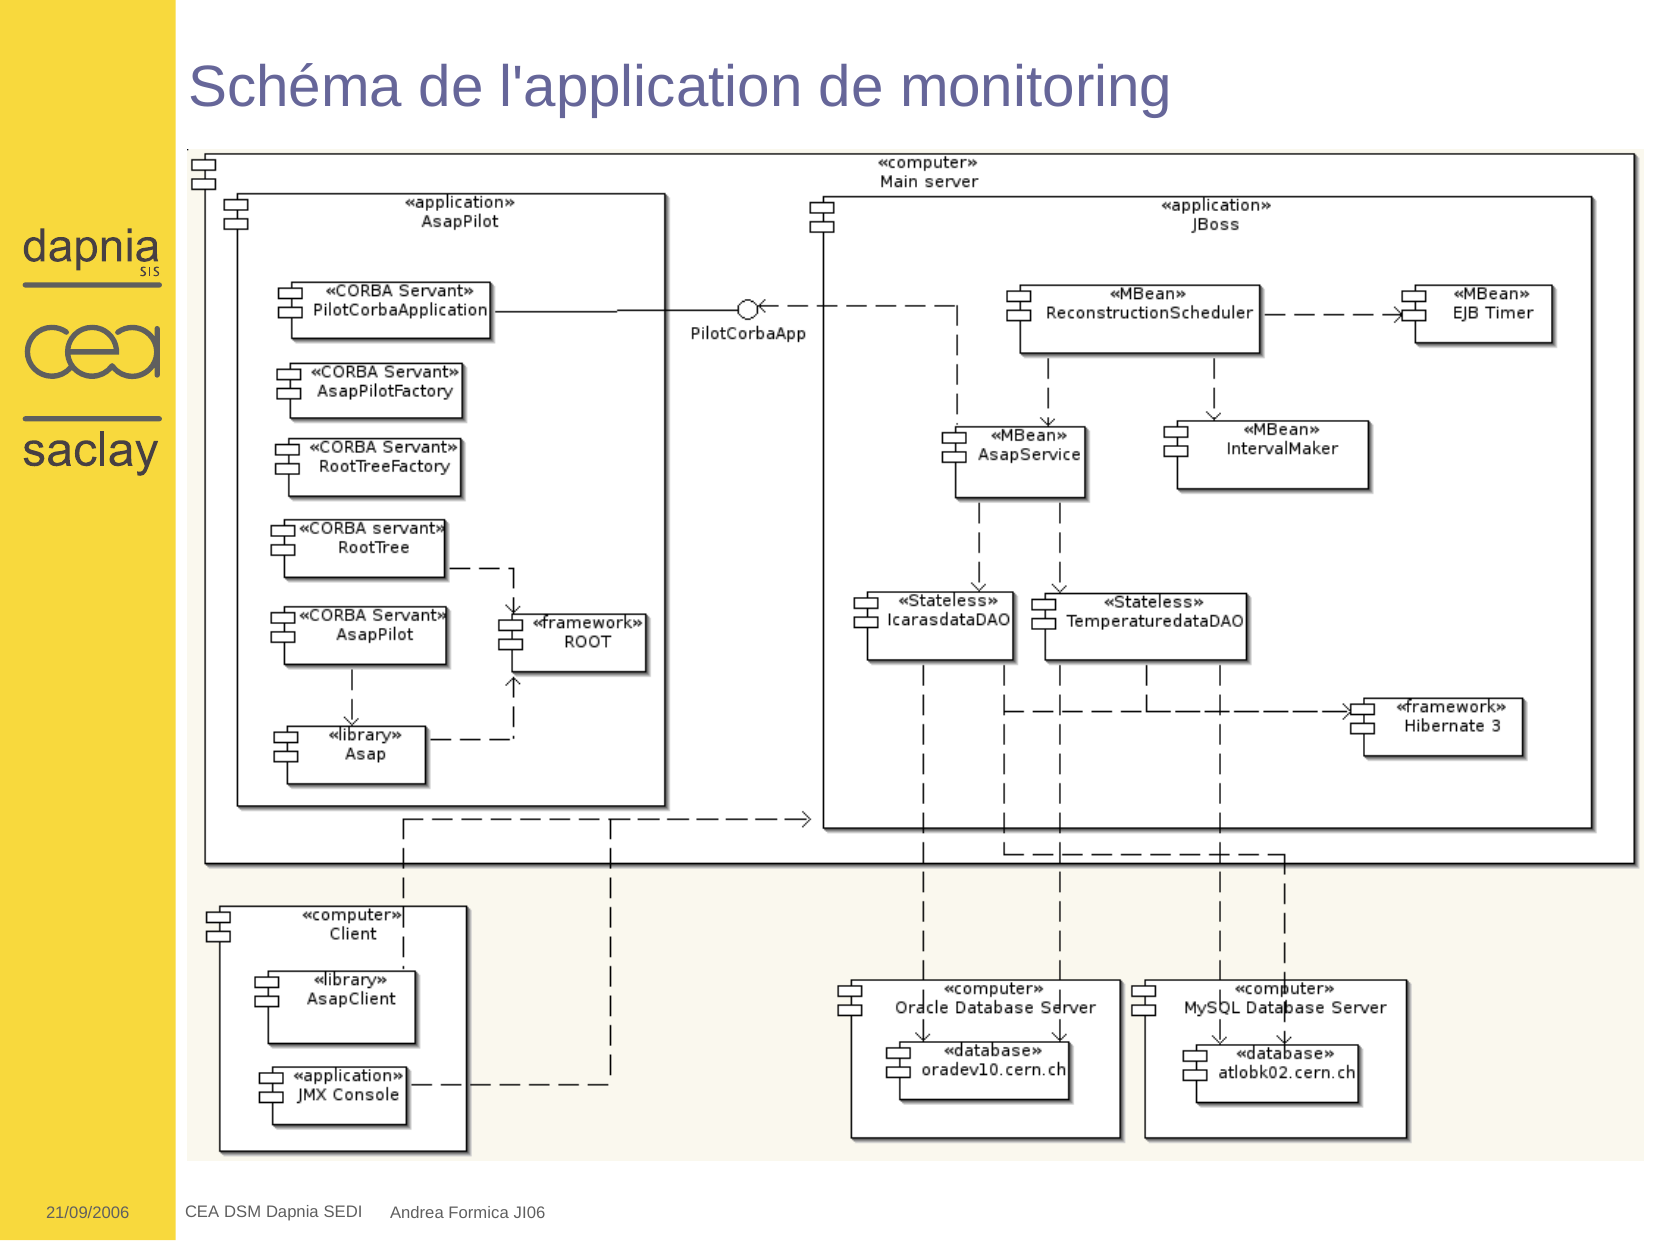

# Schéma de l'application de monitoring
21/09/2006
Andrea Formica JI06